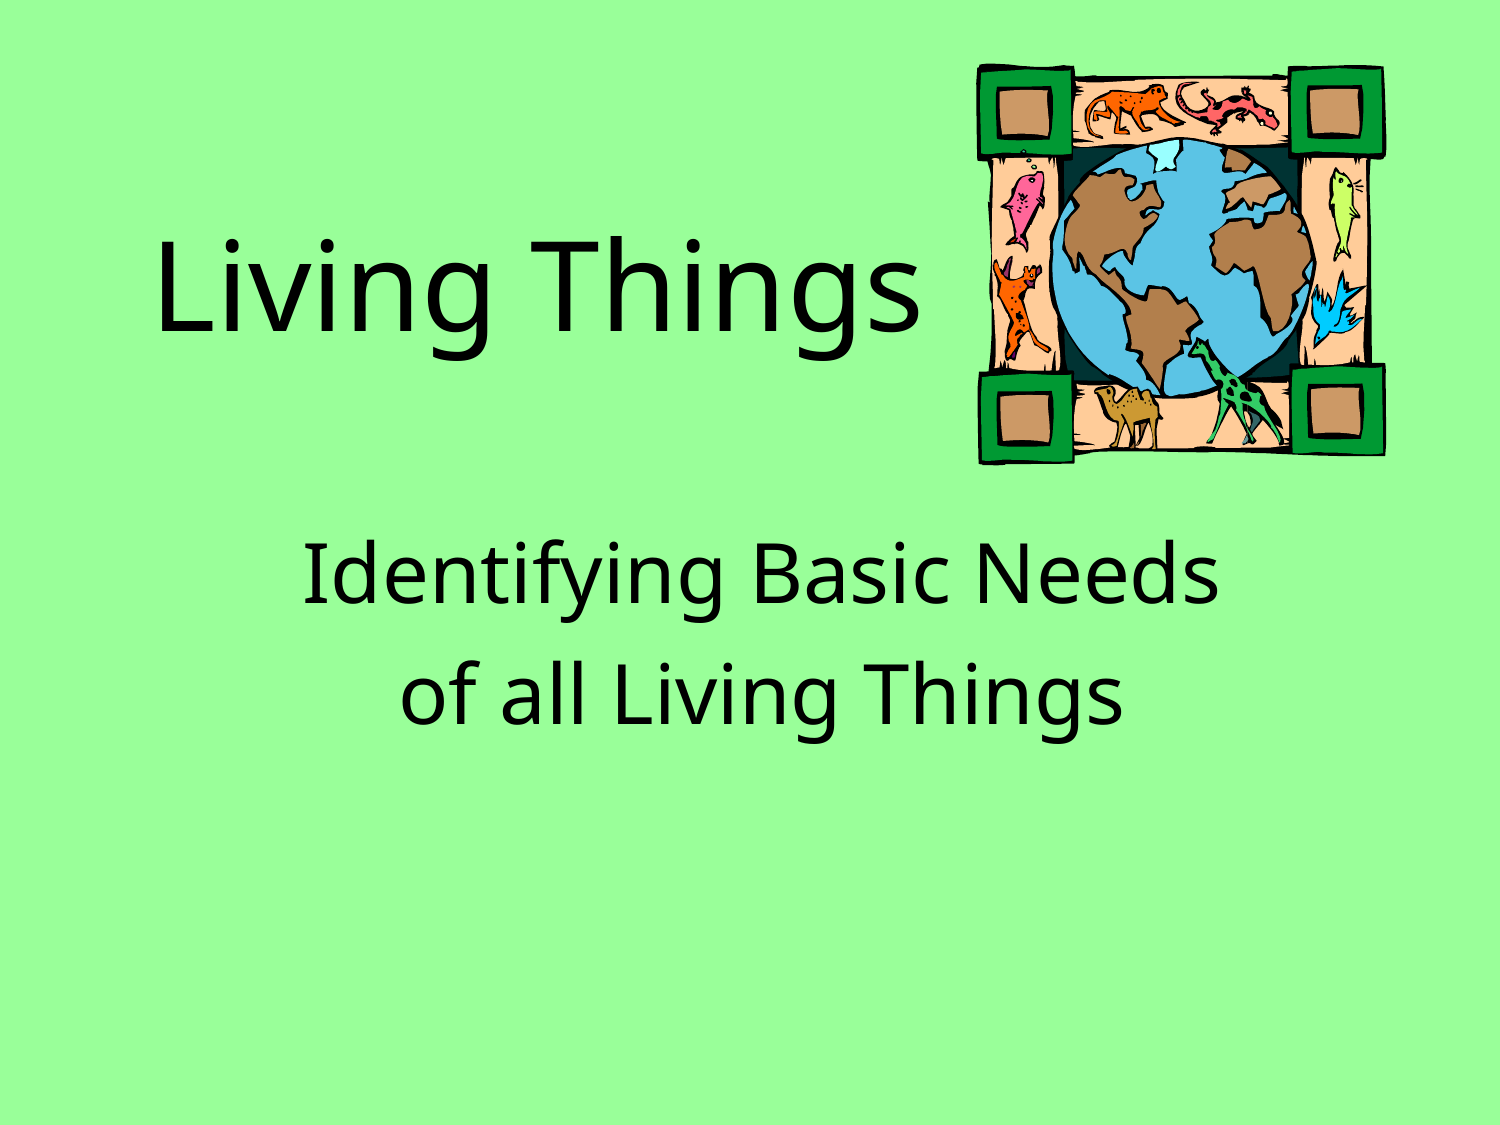

Living Things
Identifying Basic Needs
of all Living Things